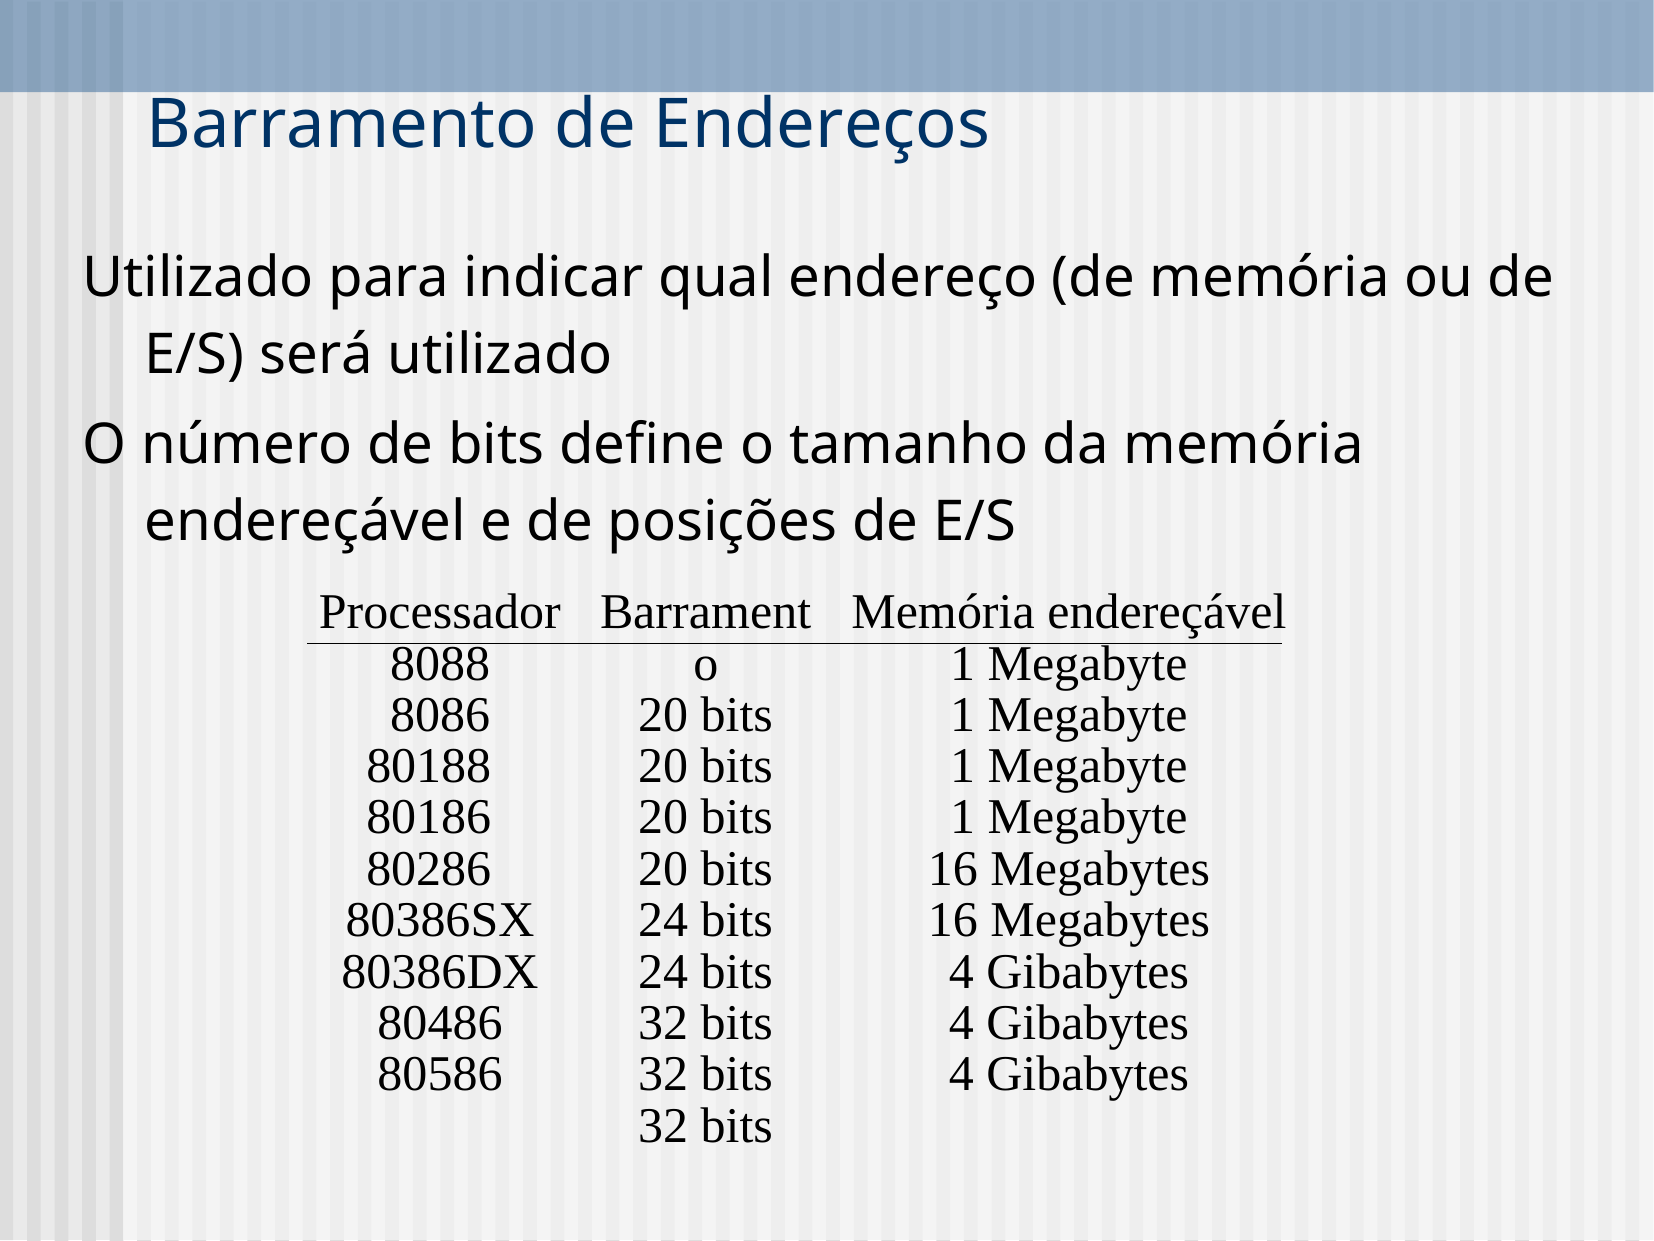

# Barramento de Endereços
Utilizado para indicar qual endereço (de memória ou de E/S) será utilizado
O número de bits define o tamanho da memória endereçável e de posições de E/S
Processador
8088
8086
80188
80186
80286
80386SX
80386DX
80486
80586
Barramento
20 bits
20 bits
20 bits
20 bits
24 bits
24 bits
32 bits
32 bits
32 bits
Memória endereçável
1 Megabyte
1 Megabyte
1 Megabyte
1 Megabyte
16 Megabytes
16 Megabytes
4 Gibabytes
4 Gibabytes
4 Gibabytes